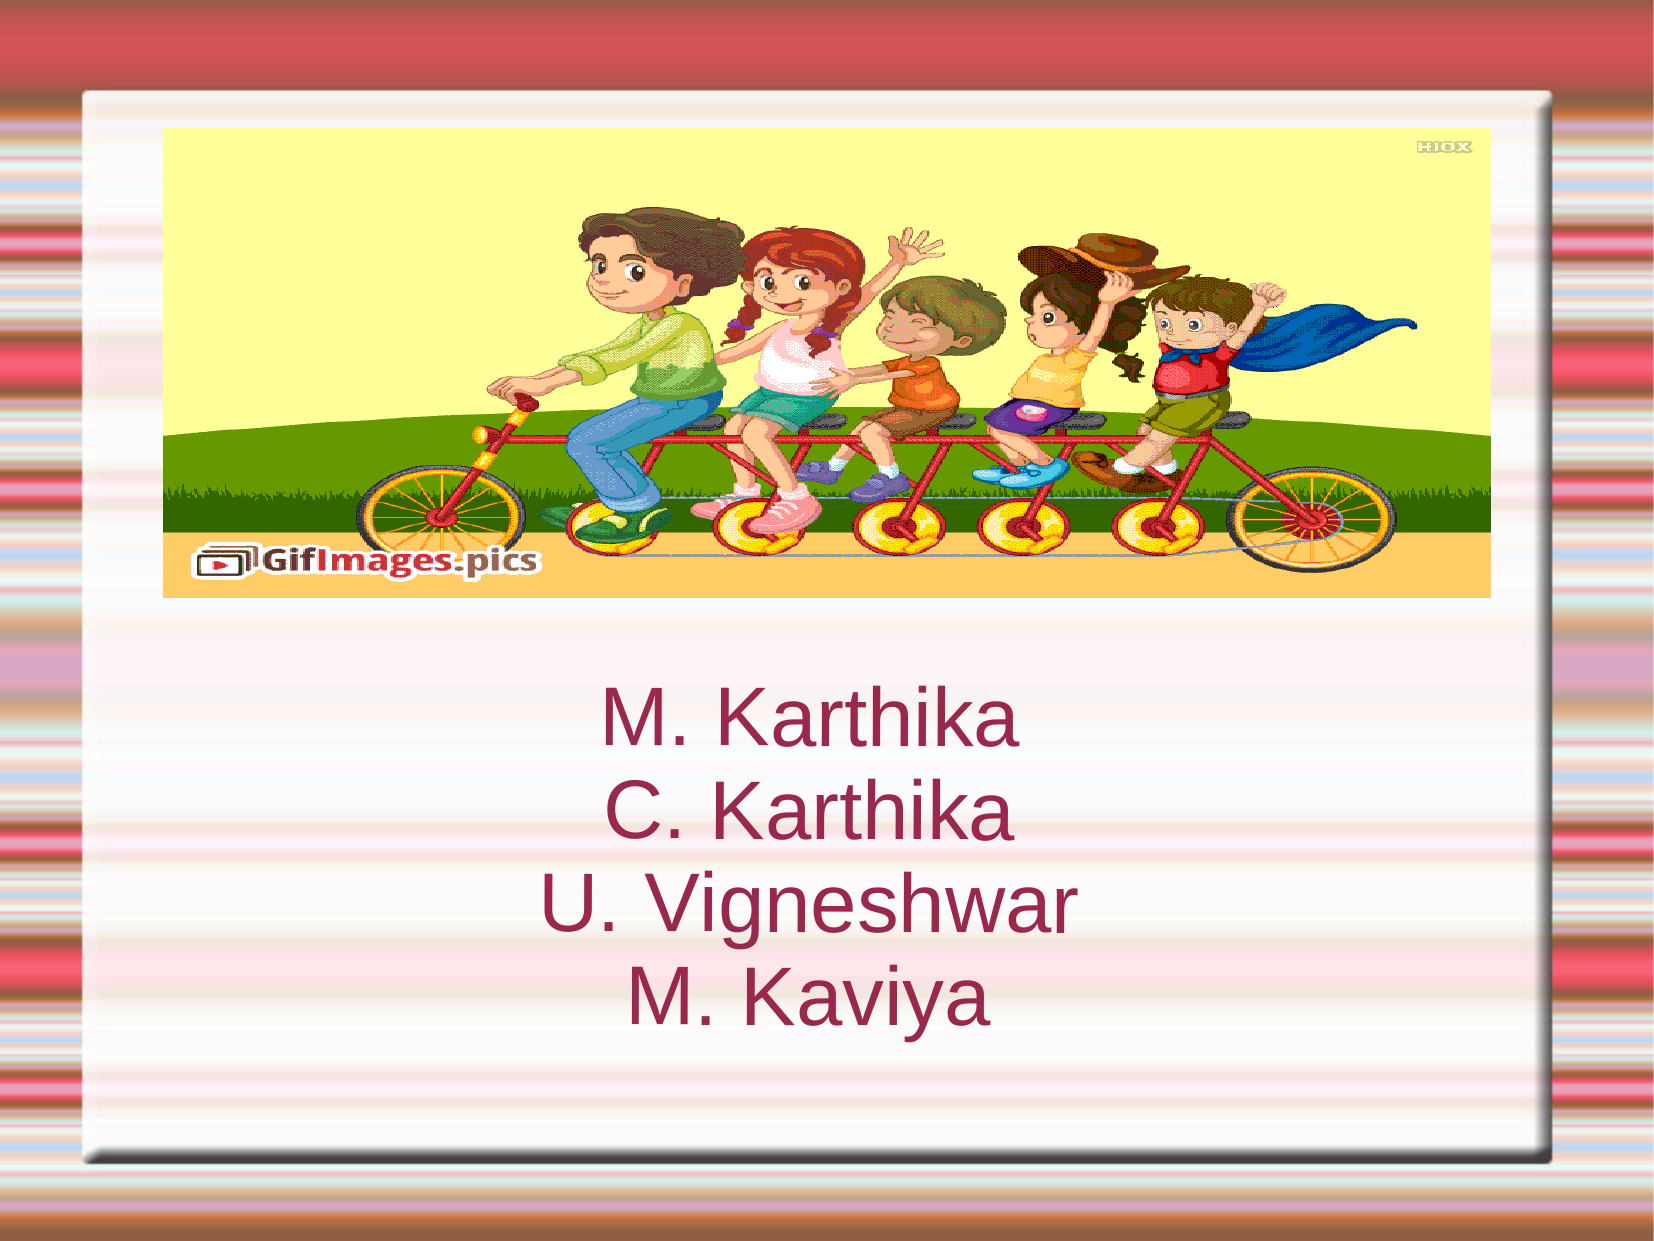

#
M. Karthika
C. Karthika
U. Vigneshwar
M. Kaviya